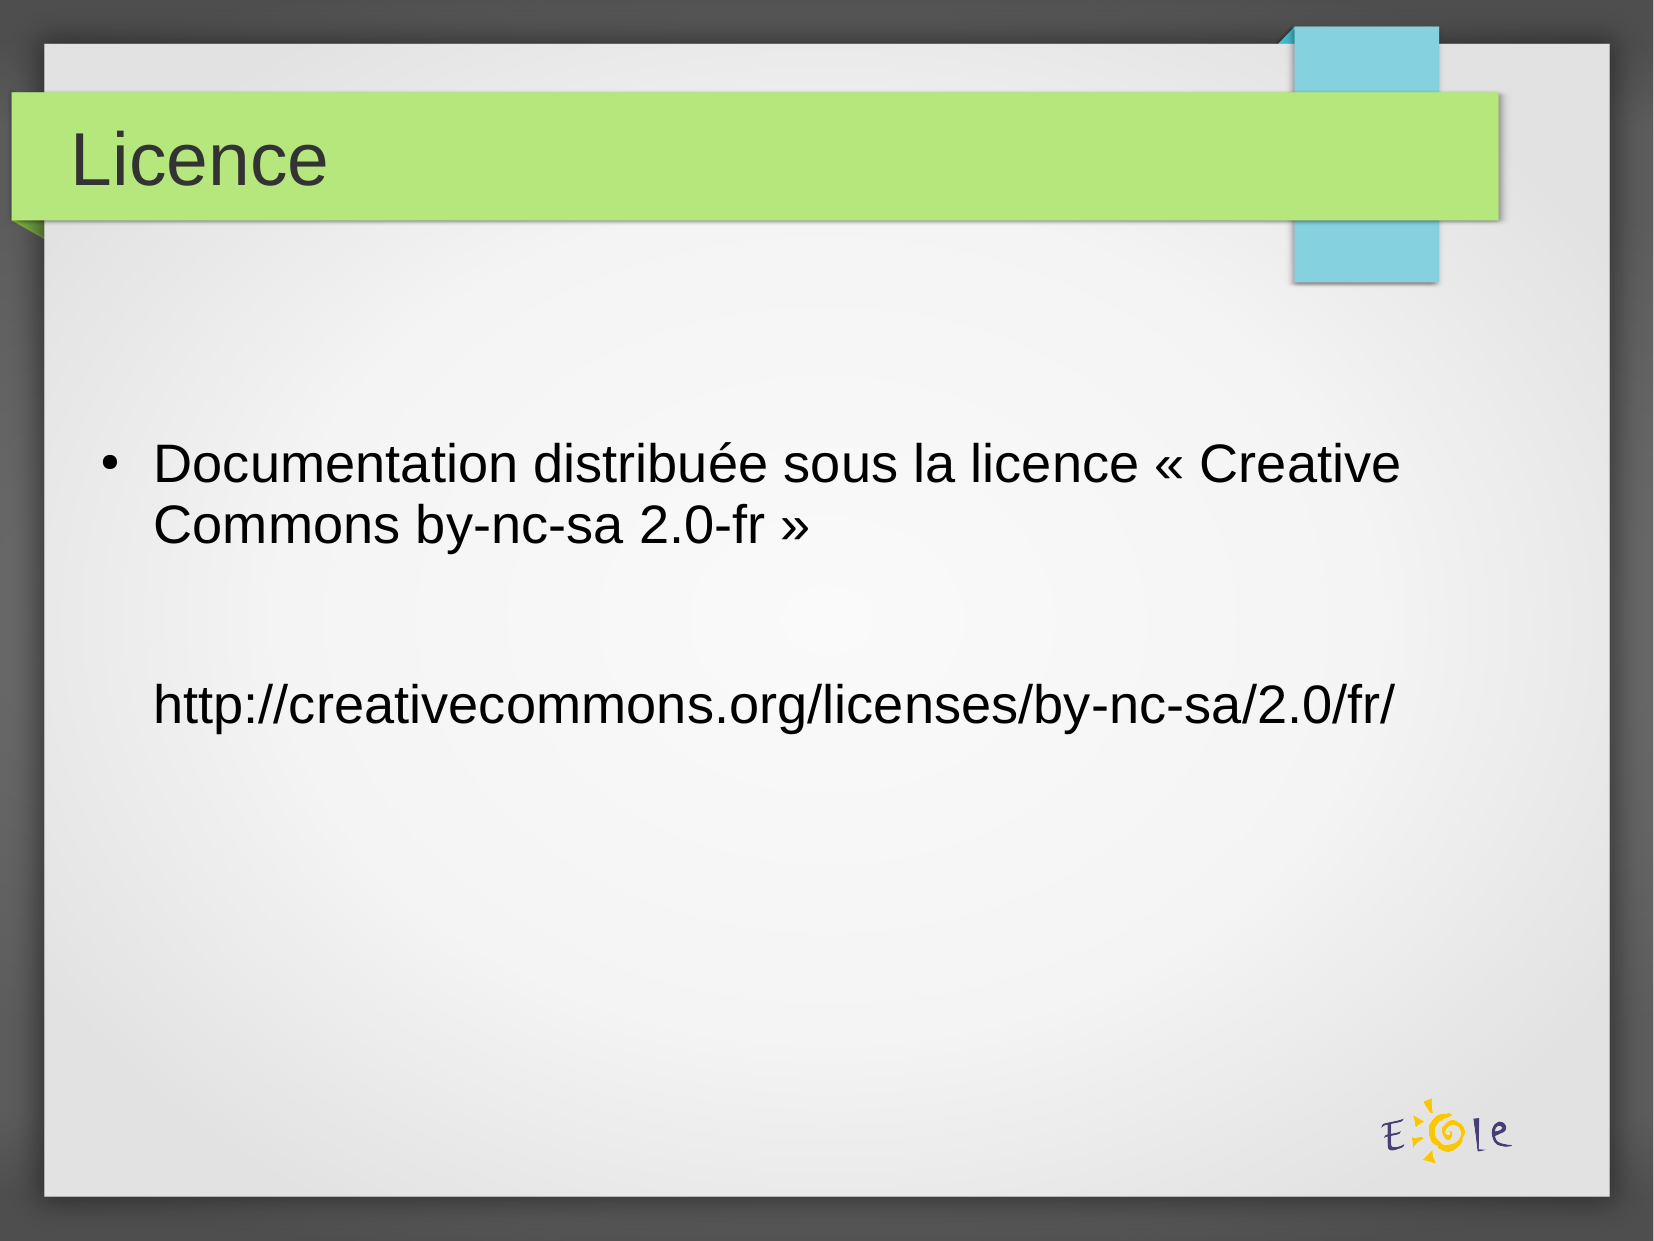

# Licence
Documentation distribuée sous la licence « Creative Commons by-nc-sa 2.0-fr »
http://creativecommons.org/licenses/by-nc-sa/2.0/fr/